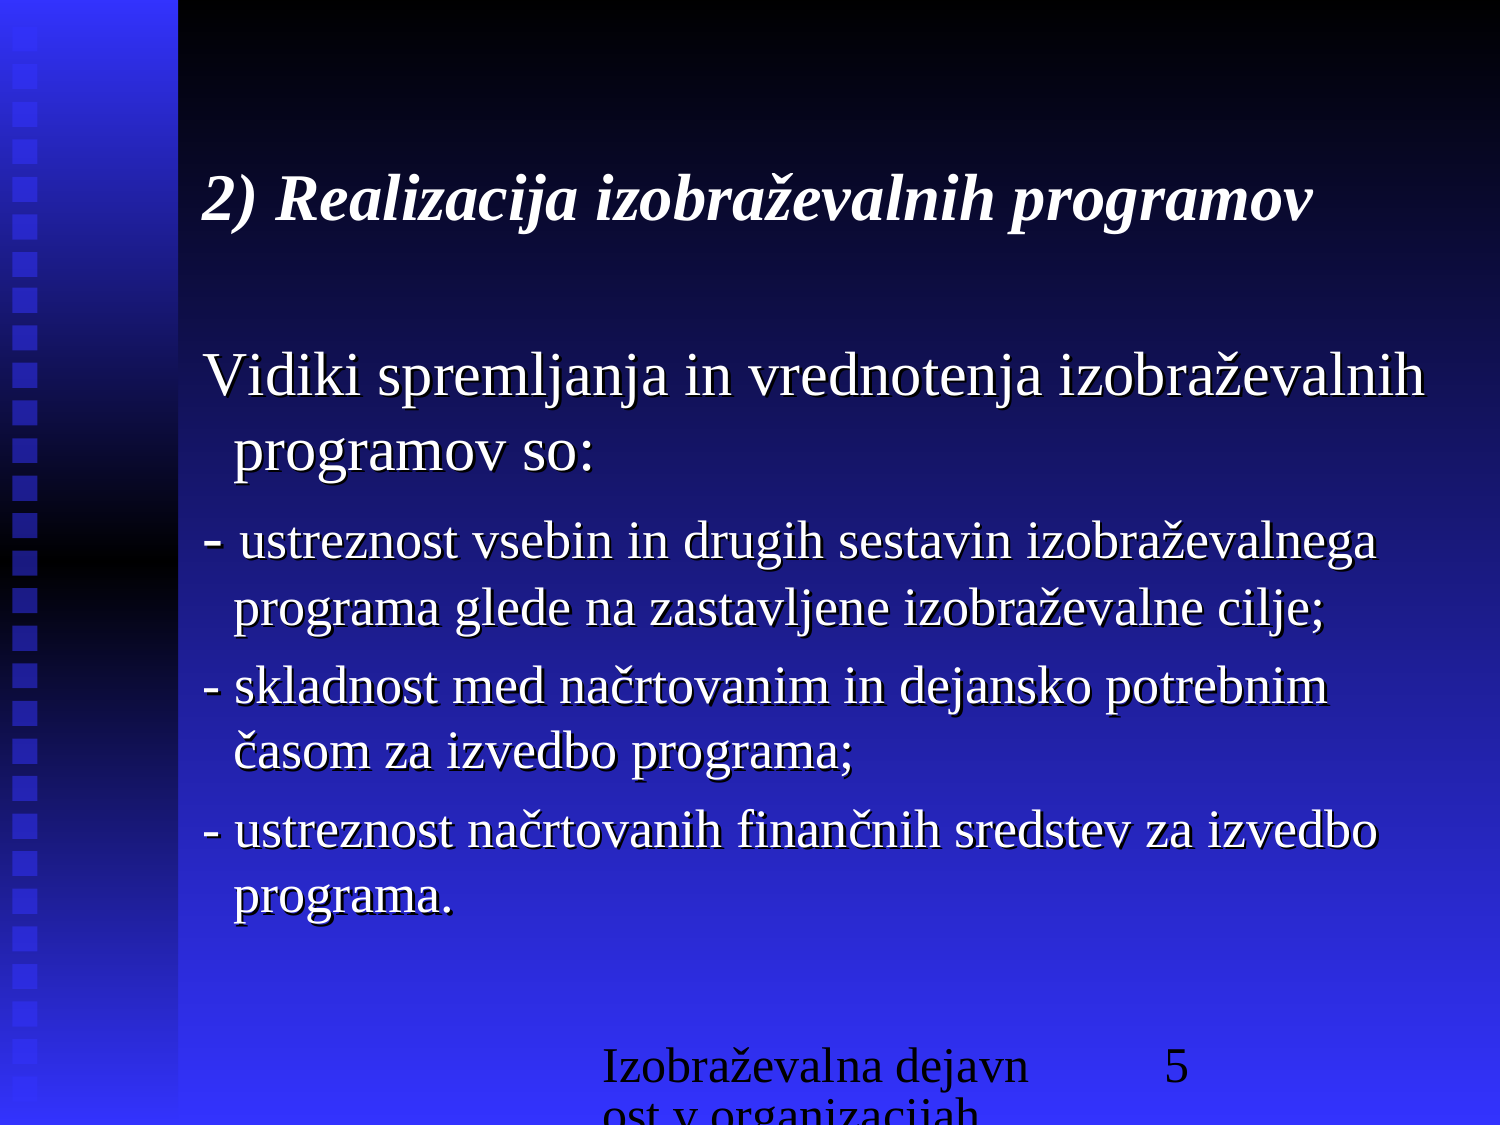

# 2) Realizacija izobraževalnih programov
Vidiki spremljanja in vrednotenja izobraževalnih programov so:
- ustreznost vsebin in drugih sestavin izobraževalnega programa glede na zastavljene izobraževalne cilje;
- skladnost med načrtovanim in dejansko potrebnim časom za izvedbo programa;
- ustreznost načrtovanih finančnih sredstev za izvedbo programa.
Izobraževalna dejavnost v organizacijah
5